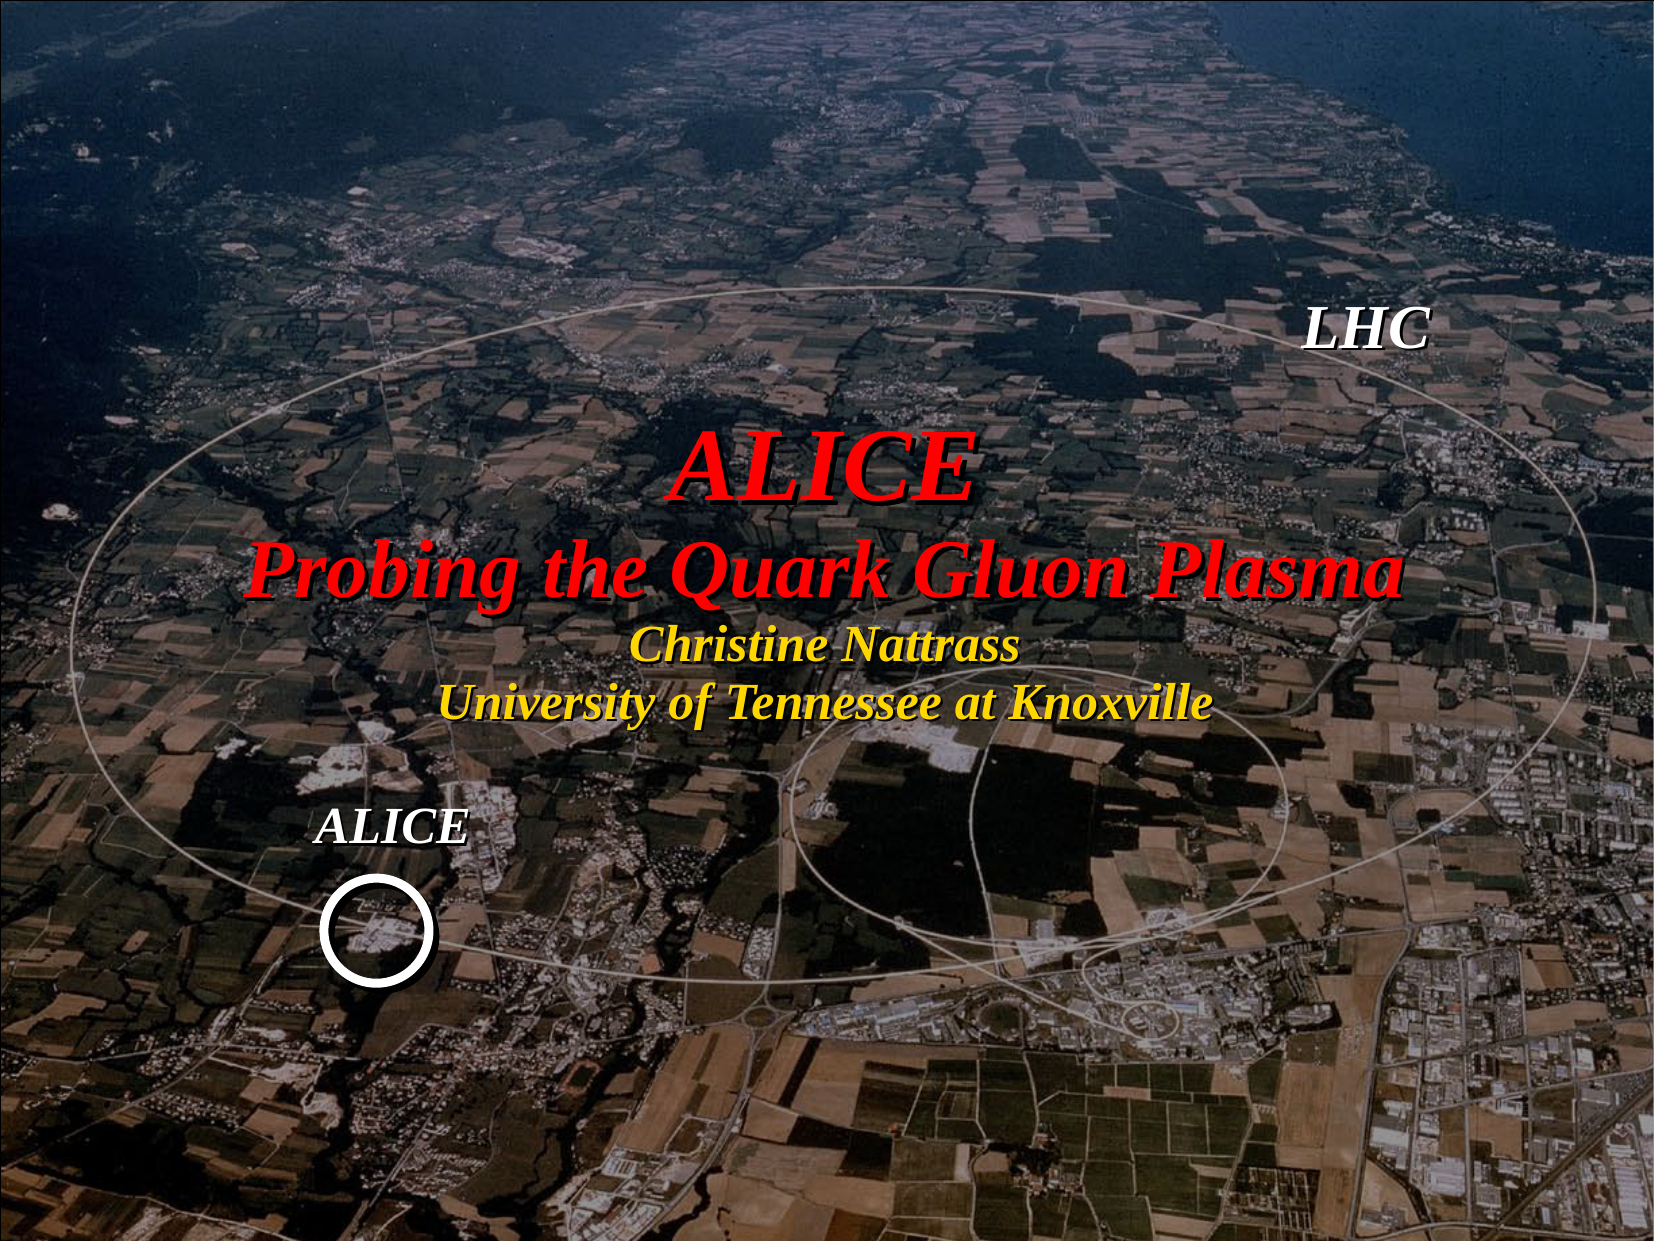

LHC
ALICE
Probing the Quark Gluon Plasma
Christine Nattrass
University of Tennessee at Knoxville
ALICE